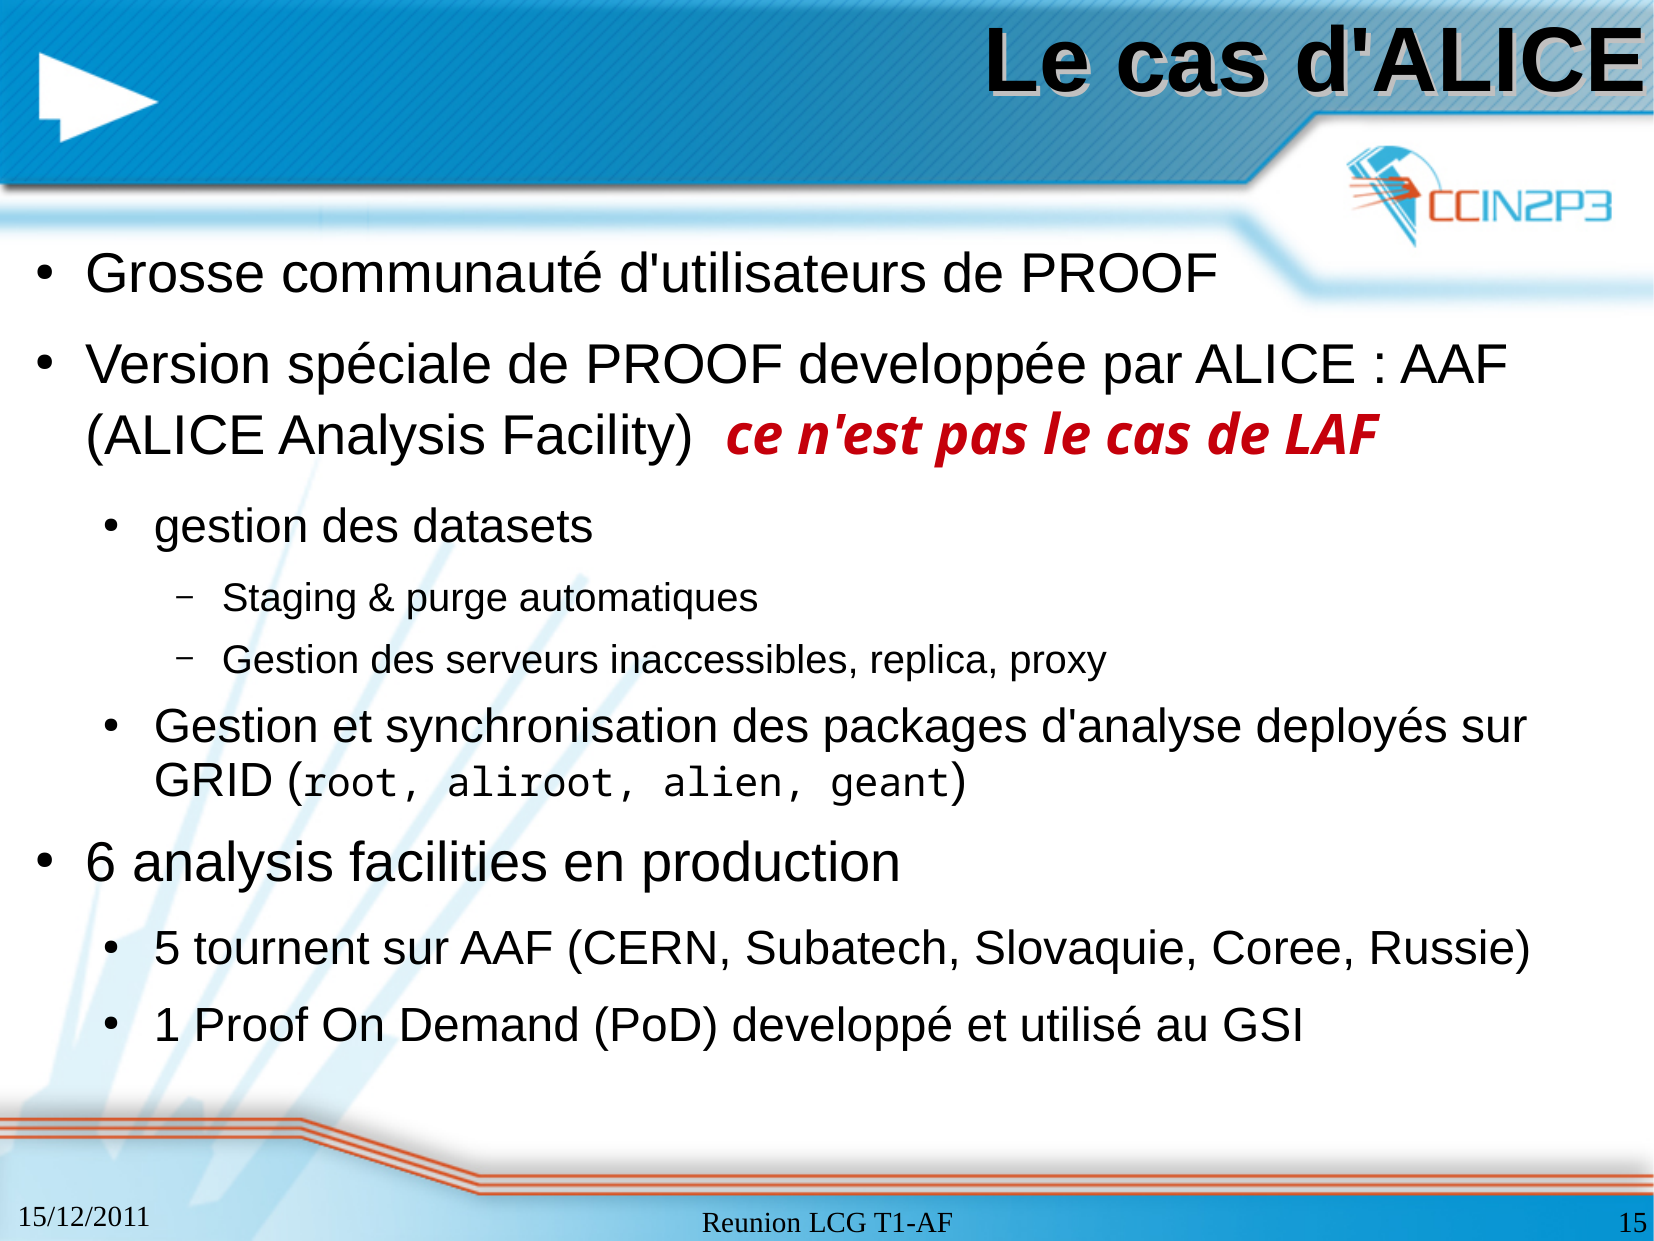

# Le cas d'ALICE
Grosse communauté d'utilisateurs de PROOF
Version spéciale de PROOF developpée par ALICE : AAF (ALICE Analysis Facility) ce n'est pas le cas de LAF
gestion des datasets
Staging & purge automatiques
Gestion des serveurs inaccessibles, replica, proxy
Gestion et synchronisation des packages d'analyse deployés sur GRID (root, aliroot, alien, geant)
6 analysis facilities en production
5 tournent sur AAF (CERN, Subatech, Slovaquie, Coree, Russie)
1 Proof On Demand (PoD) developpé et utilisé au GSI
15/12/2011
Reunion LCG T1-AF
15